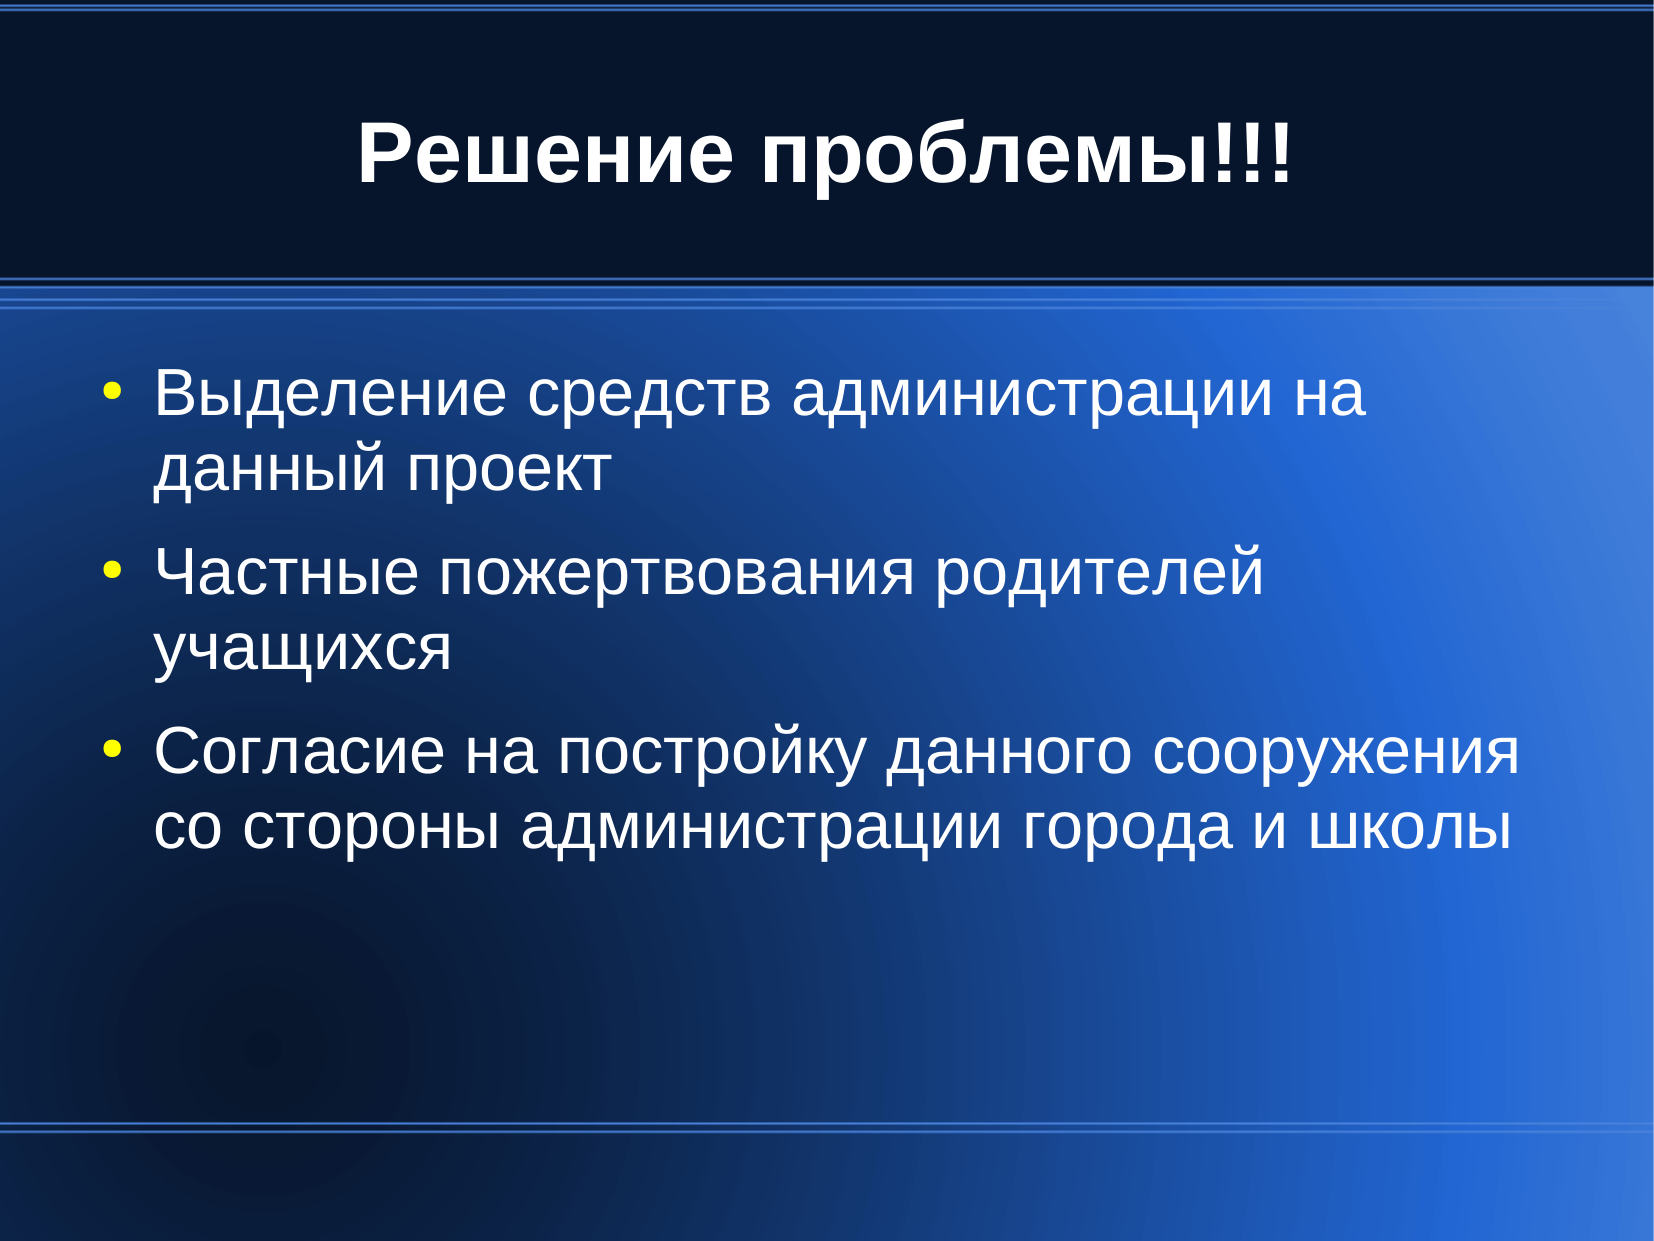

# Решение проблемы!!!
Выделение средств администрации на данный проект
Частные пожертвования родителей учащихся
Согласие на постройку данного сооружения со стороны администрации города и школы